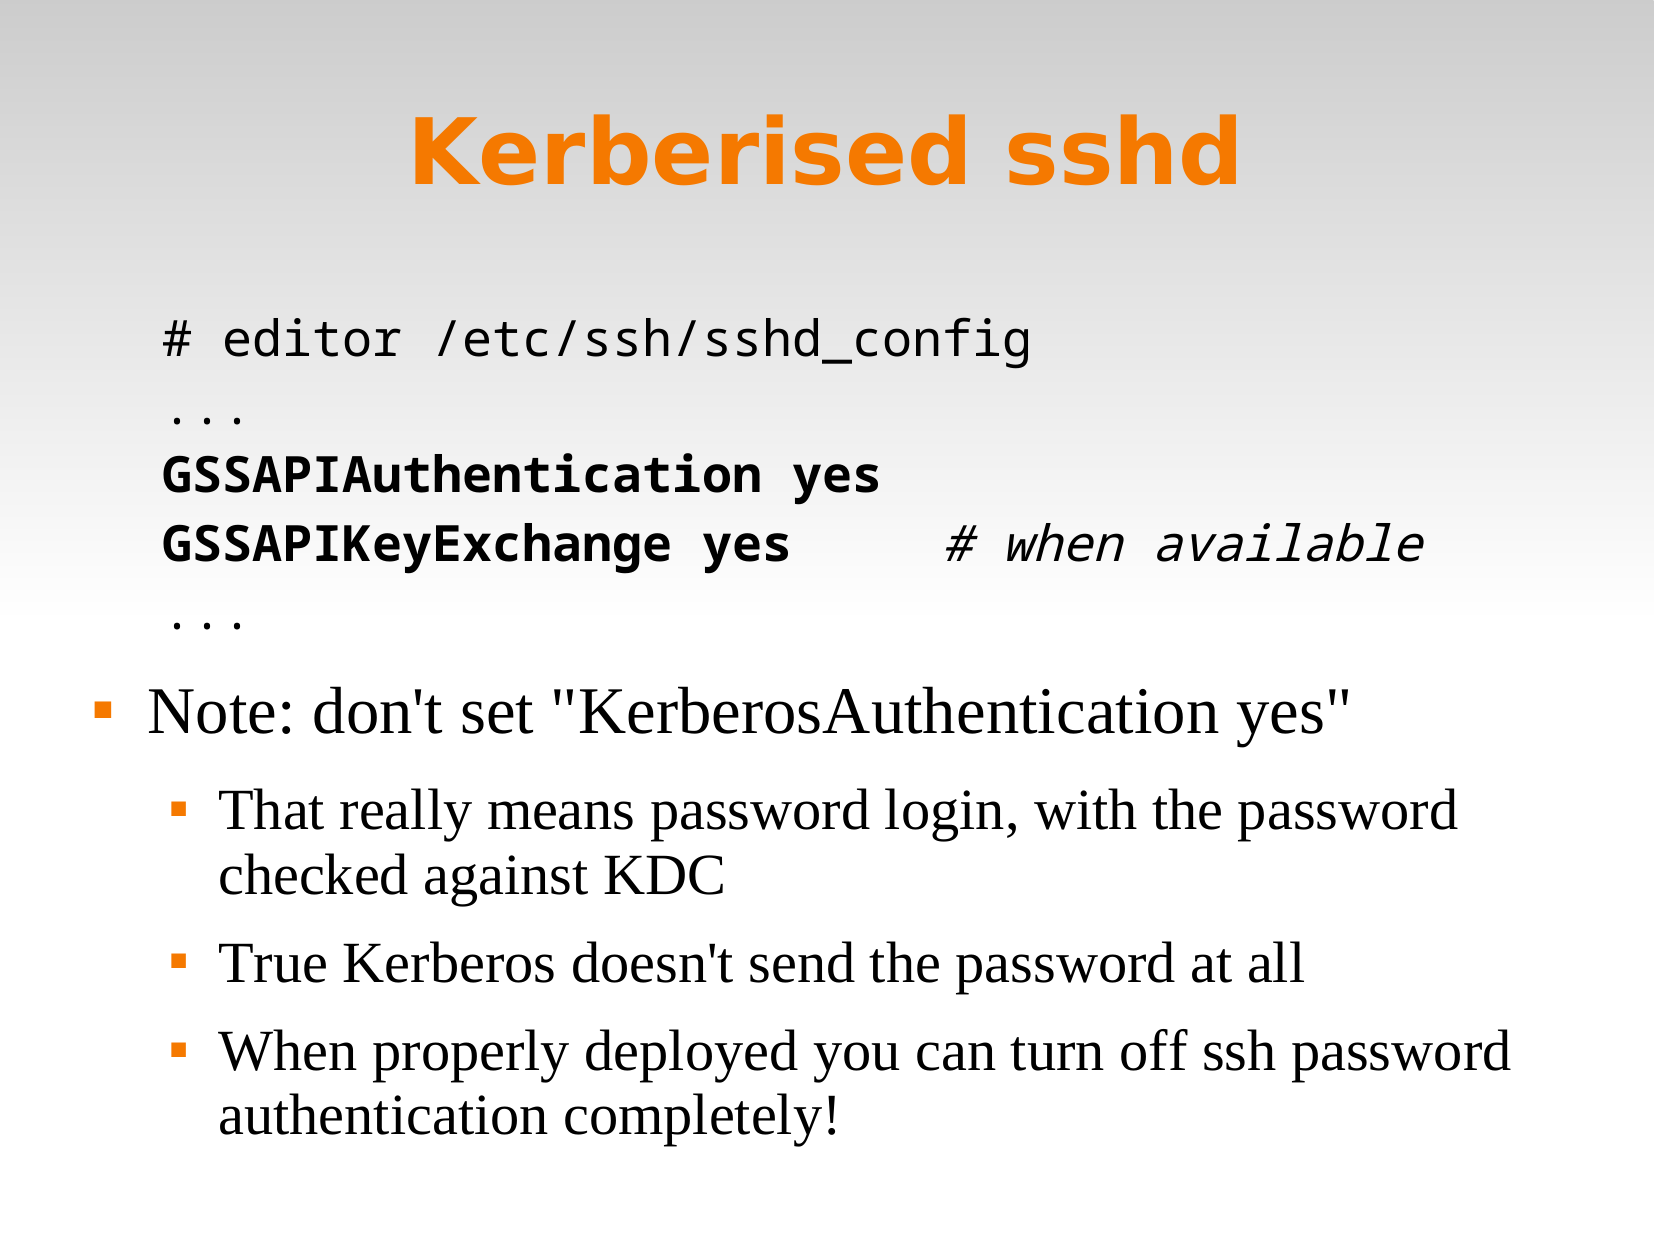

# Kerberised sshd
# editor /etc/ssh/sshd_config
...
GSSAPIAuthentication yes
GSSAPIKeyExchange yes # when available
...
Note: don't set "KerberosAuthentication yes"
That really means password login, with the password checked against KDC
True Kerberos doesn't send the password at all
When properly deployed you can turn off ssh password authentication completely!